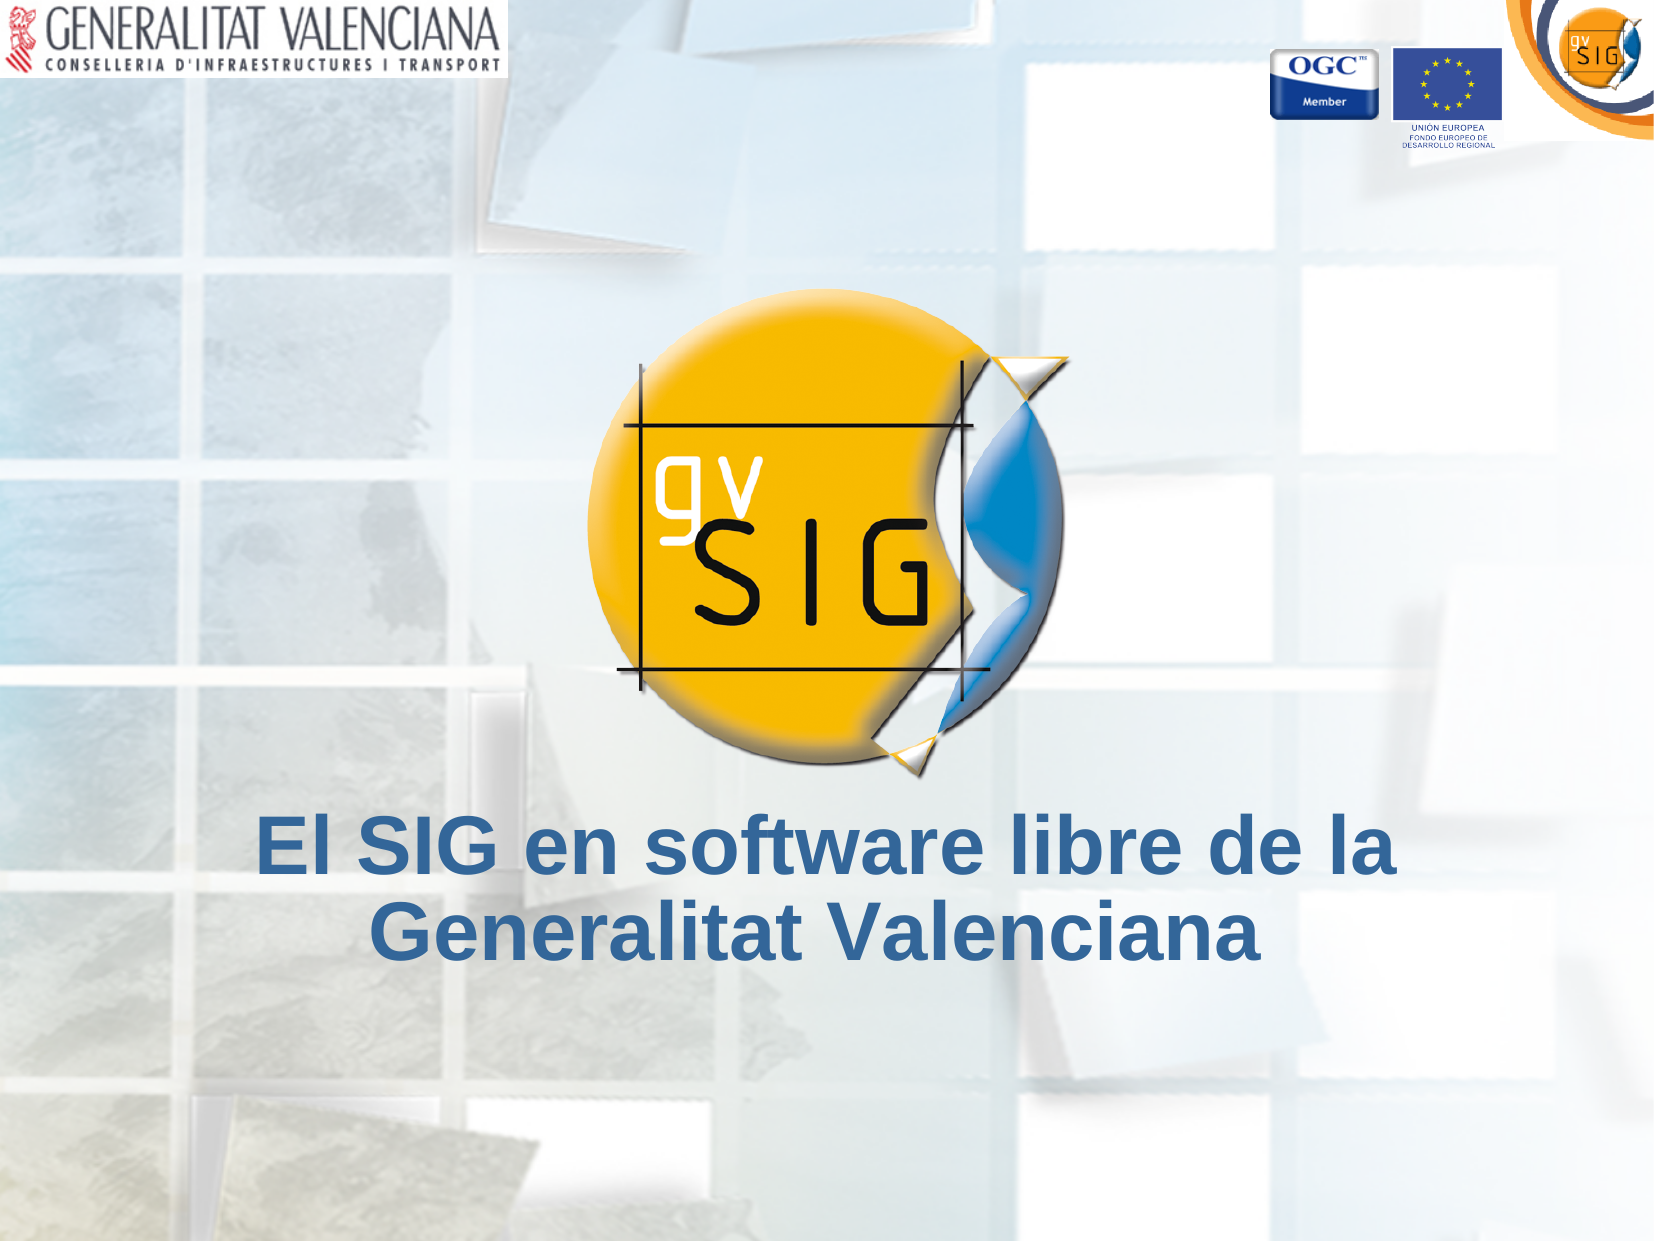

El SIG en software libre de la Generalitat Valenciana